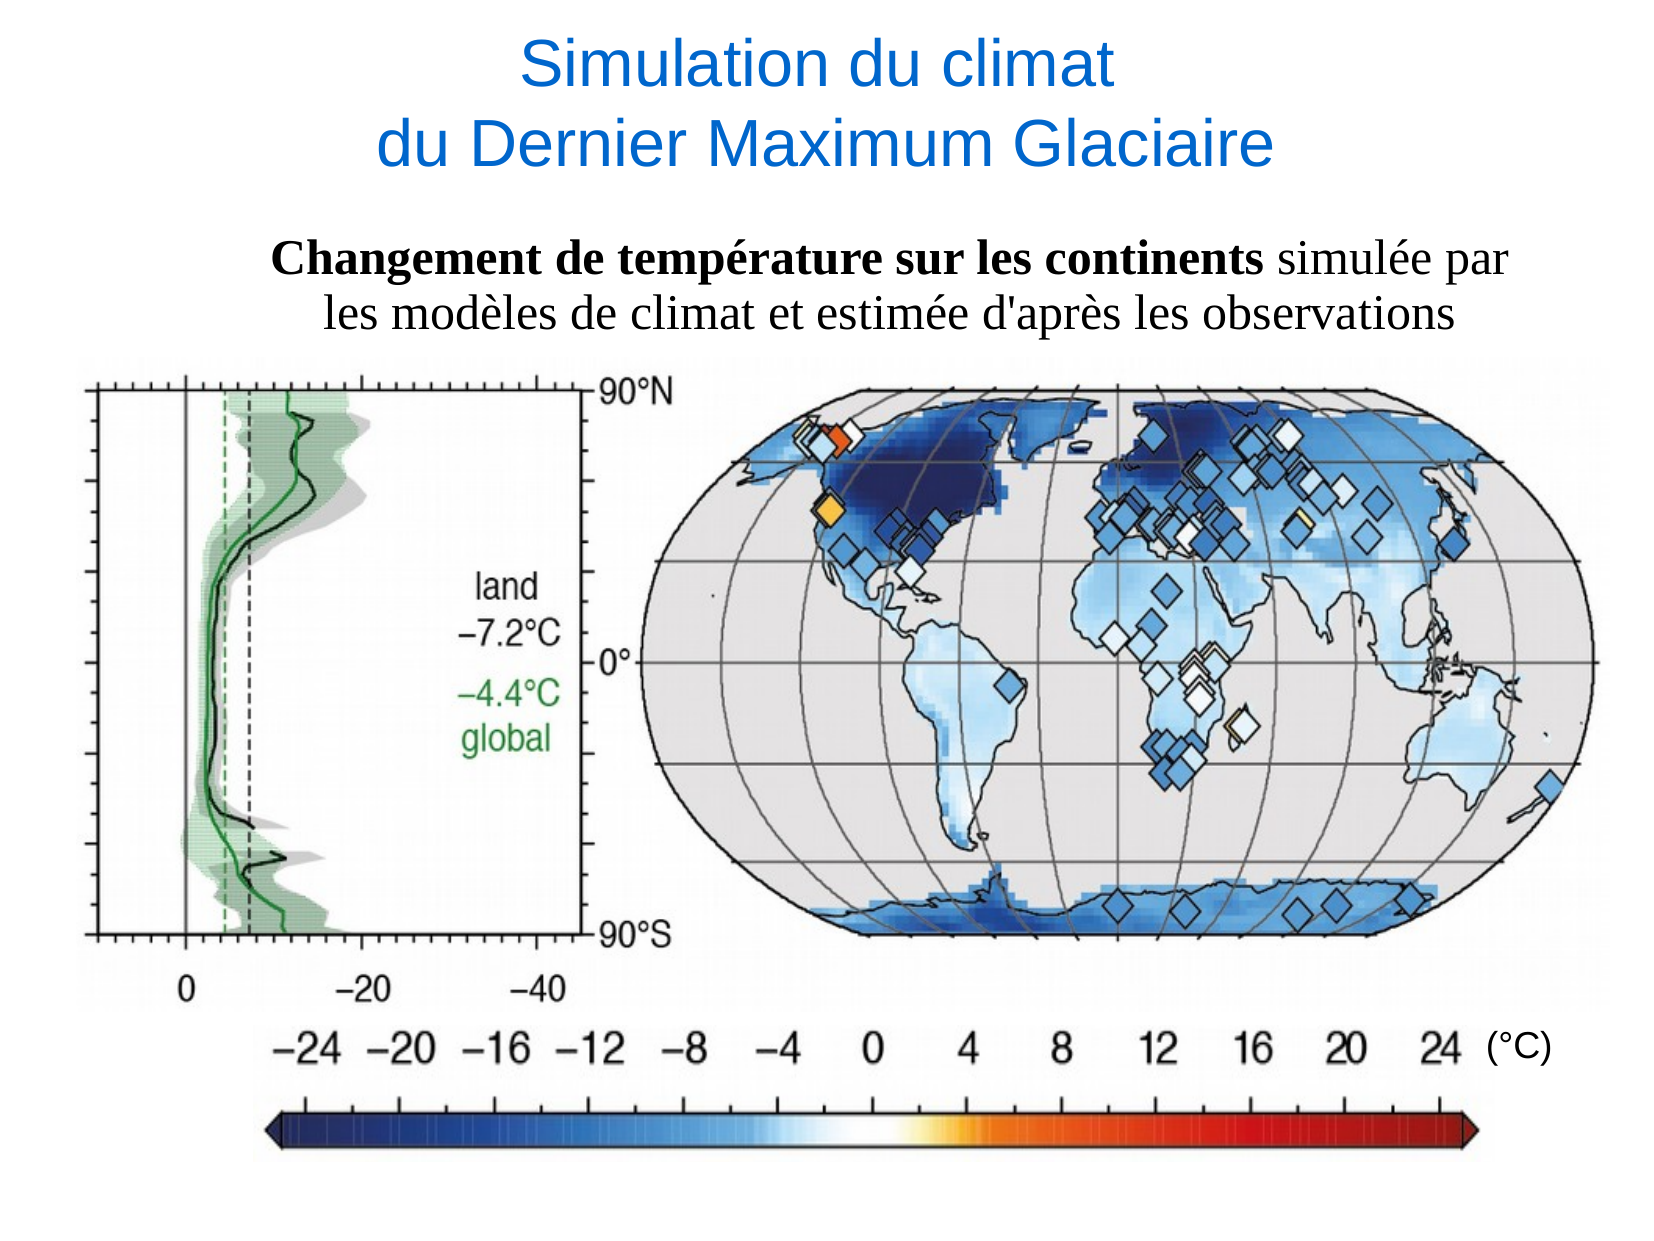

# Simulation du climat du Dernier Maximum Glaciaire
Changement de température sur les continents simulée par les modèles de climat et estimée d'après les observations
(°C)